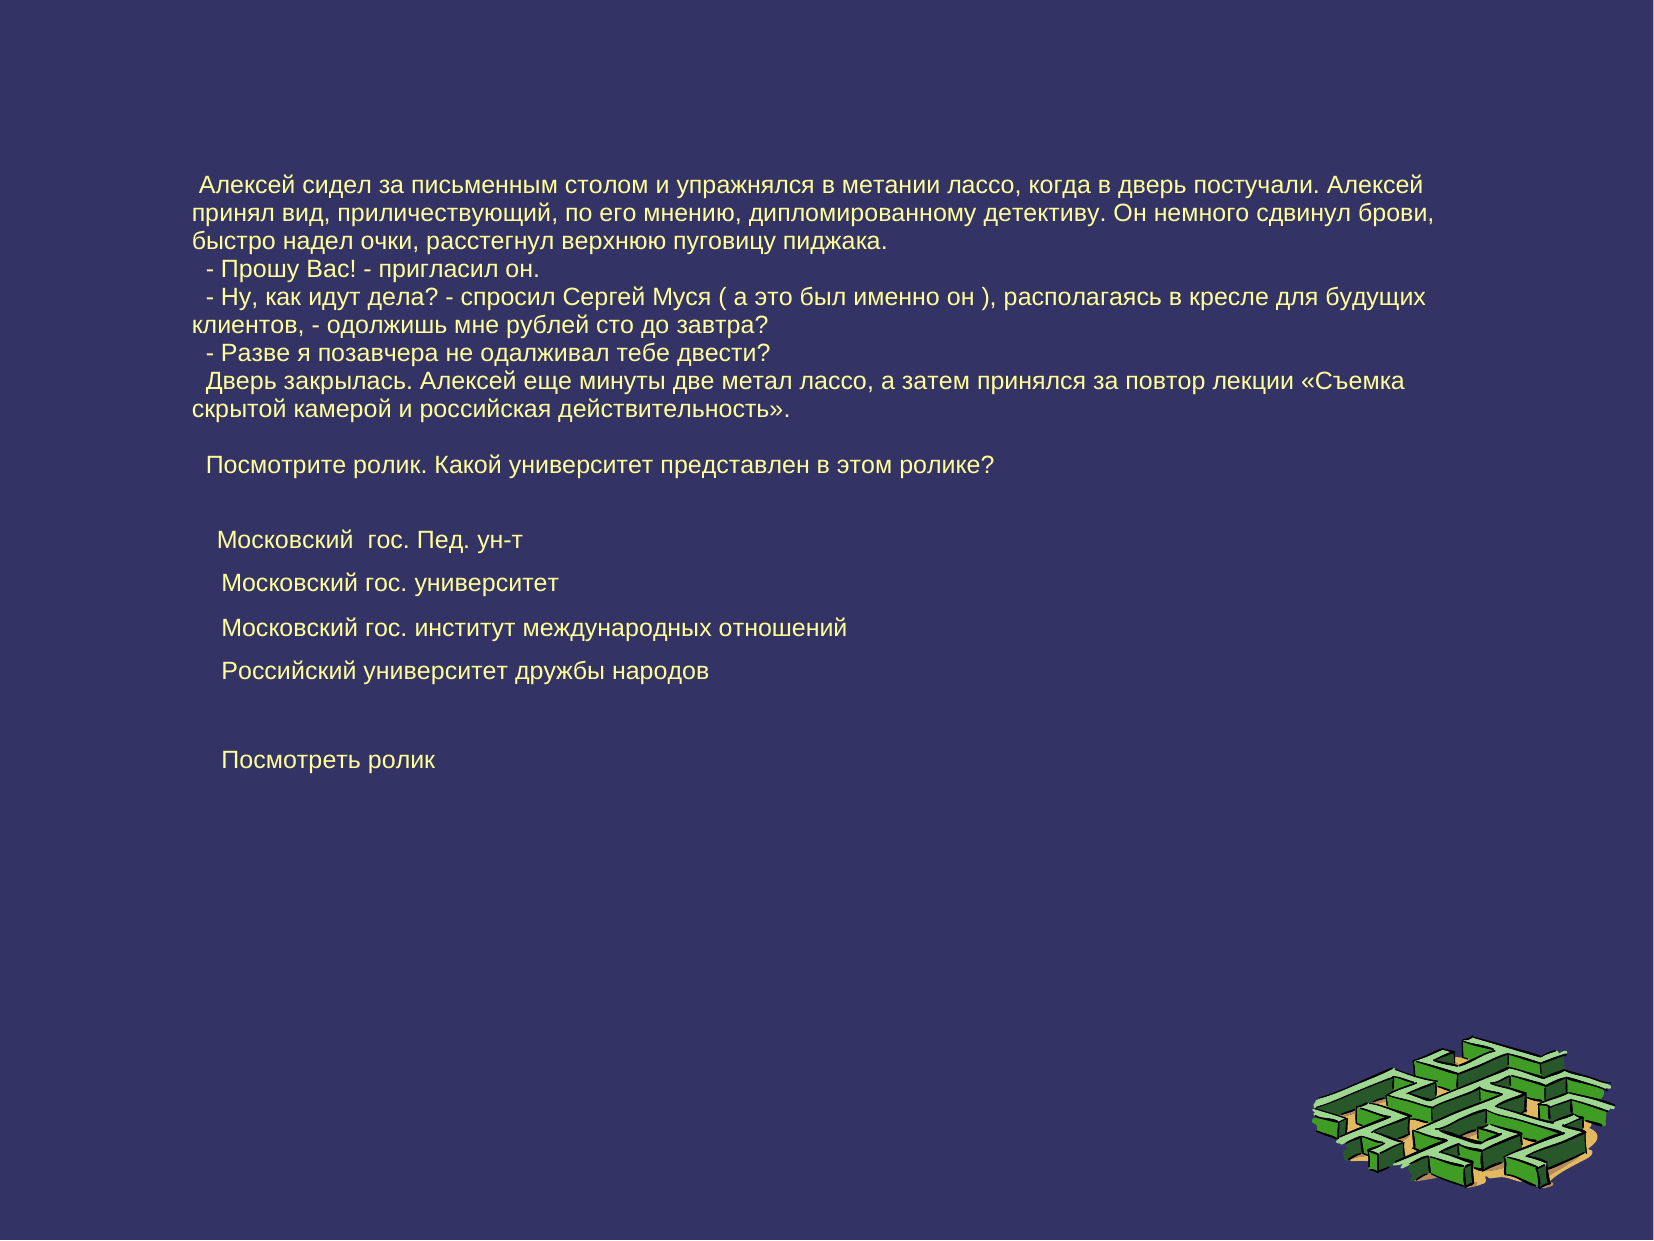

Алексей сидел за письменным столом и упражнялся в метании лассо, когда в дверь постучали. Алексей принял вид, приличествующий, по его мнению, дипломированному детективу. Он немного сдвинул брови,
быстро надел очки, расстегнул верхнюю пуговицу пиджака.
 - Прошу Вас! - пригласил он.
 - Ну, как идут дела? - спросил Сергей Муся ( а это был именно он ), располагаясь в кресле для будущих
клиентов, - одолжишь мне рублей сто до завтра?
 - Разве я позавчера не одалживал тебе двести?
 Дверь закрылась. Алексей еще минуты две метал лассо, а затем принялся за повтор лекции «Съемка скрытой камерой и российская действительность».
 Посмотрите ролик. Какой университет представлен в этом ролике?
Московский гос. Пед. ун-т
Московский гос. университет
Московский гос. институт международных отношений
Российский университет дружбы народов
Посмотреть ролик